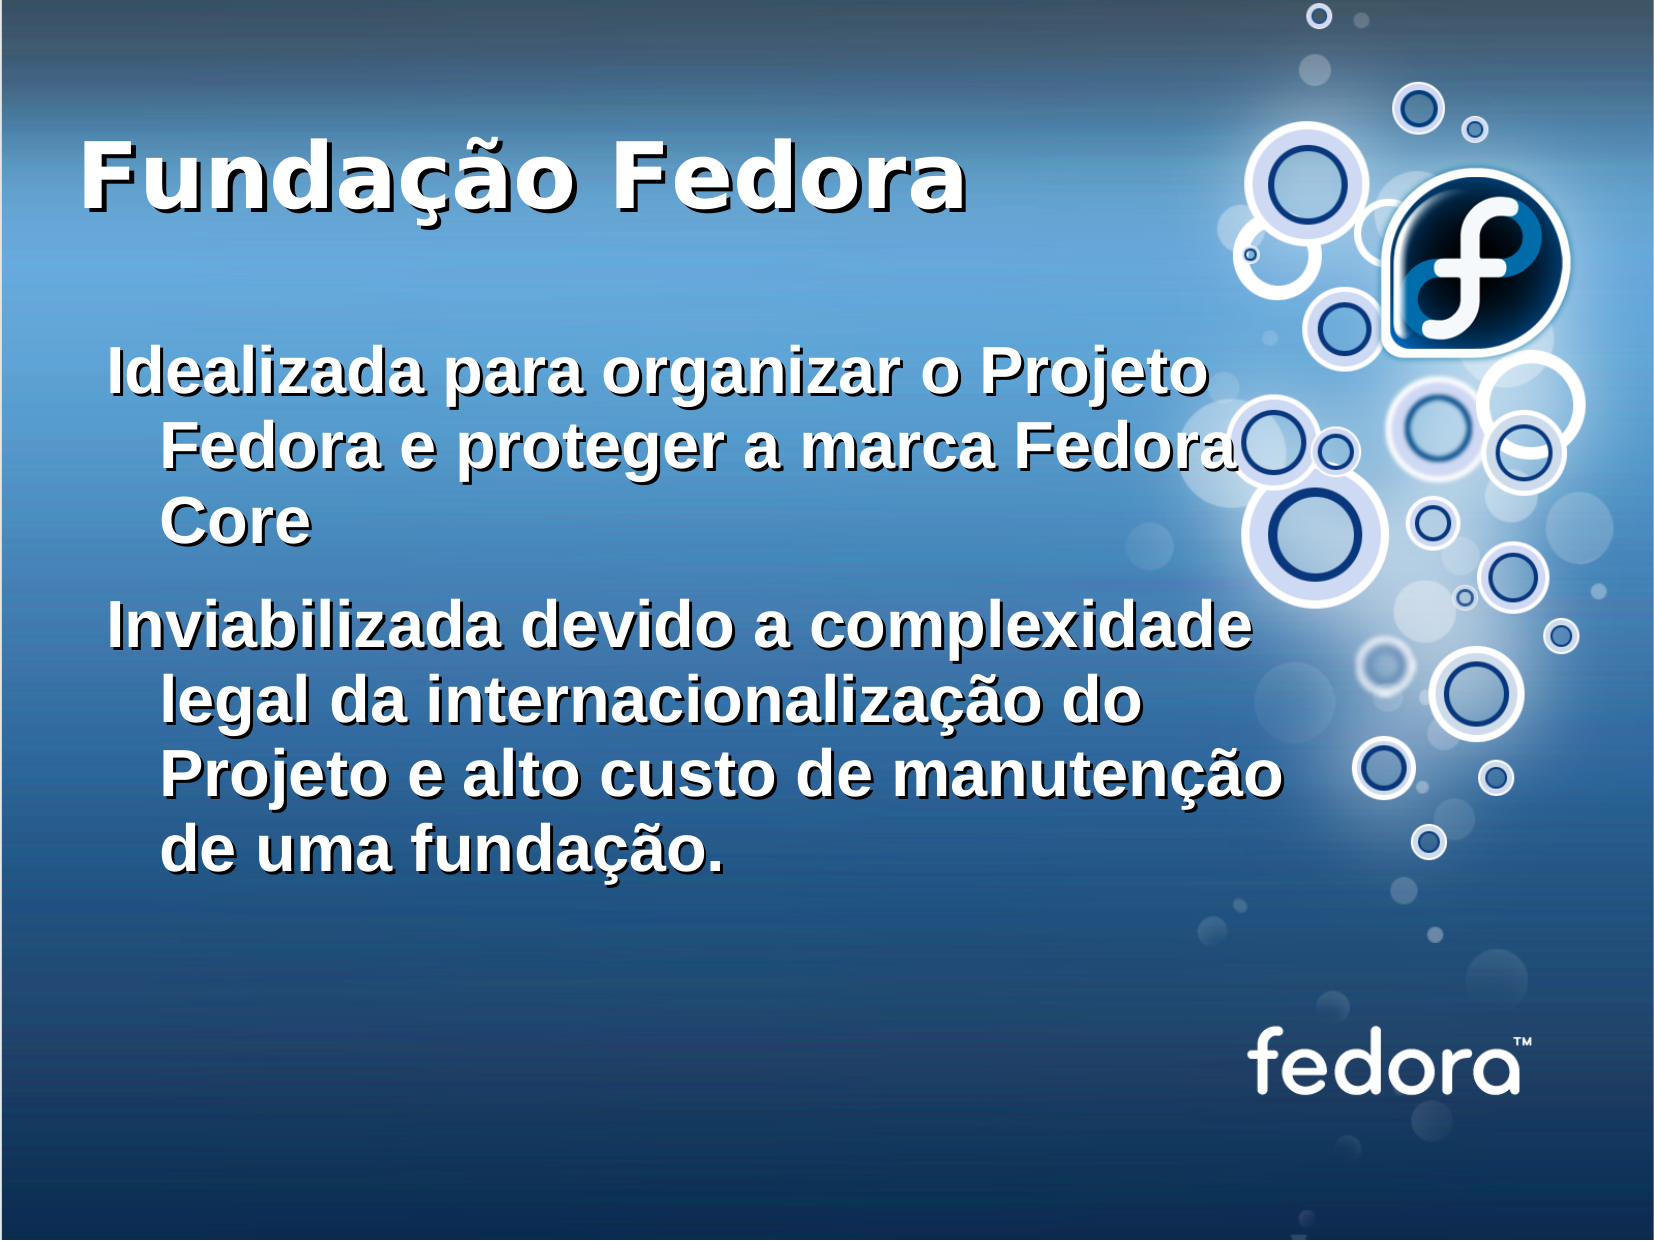

# Fundação Fedora
Idealizada para organizar o Projeto Fedora e proteger a marca Fedora Core
Inviabilizada devido a complexidade legal da internacionalização do Projeto e alto custo de manutenção de uma fundação.